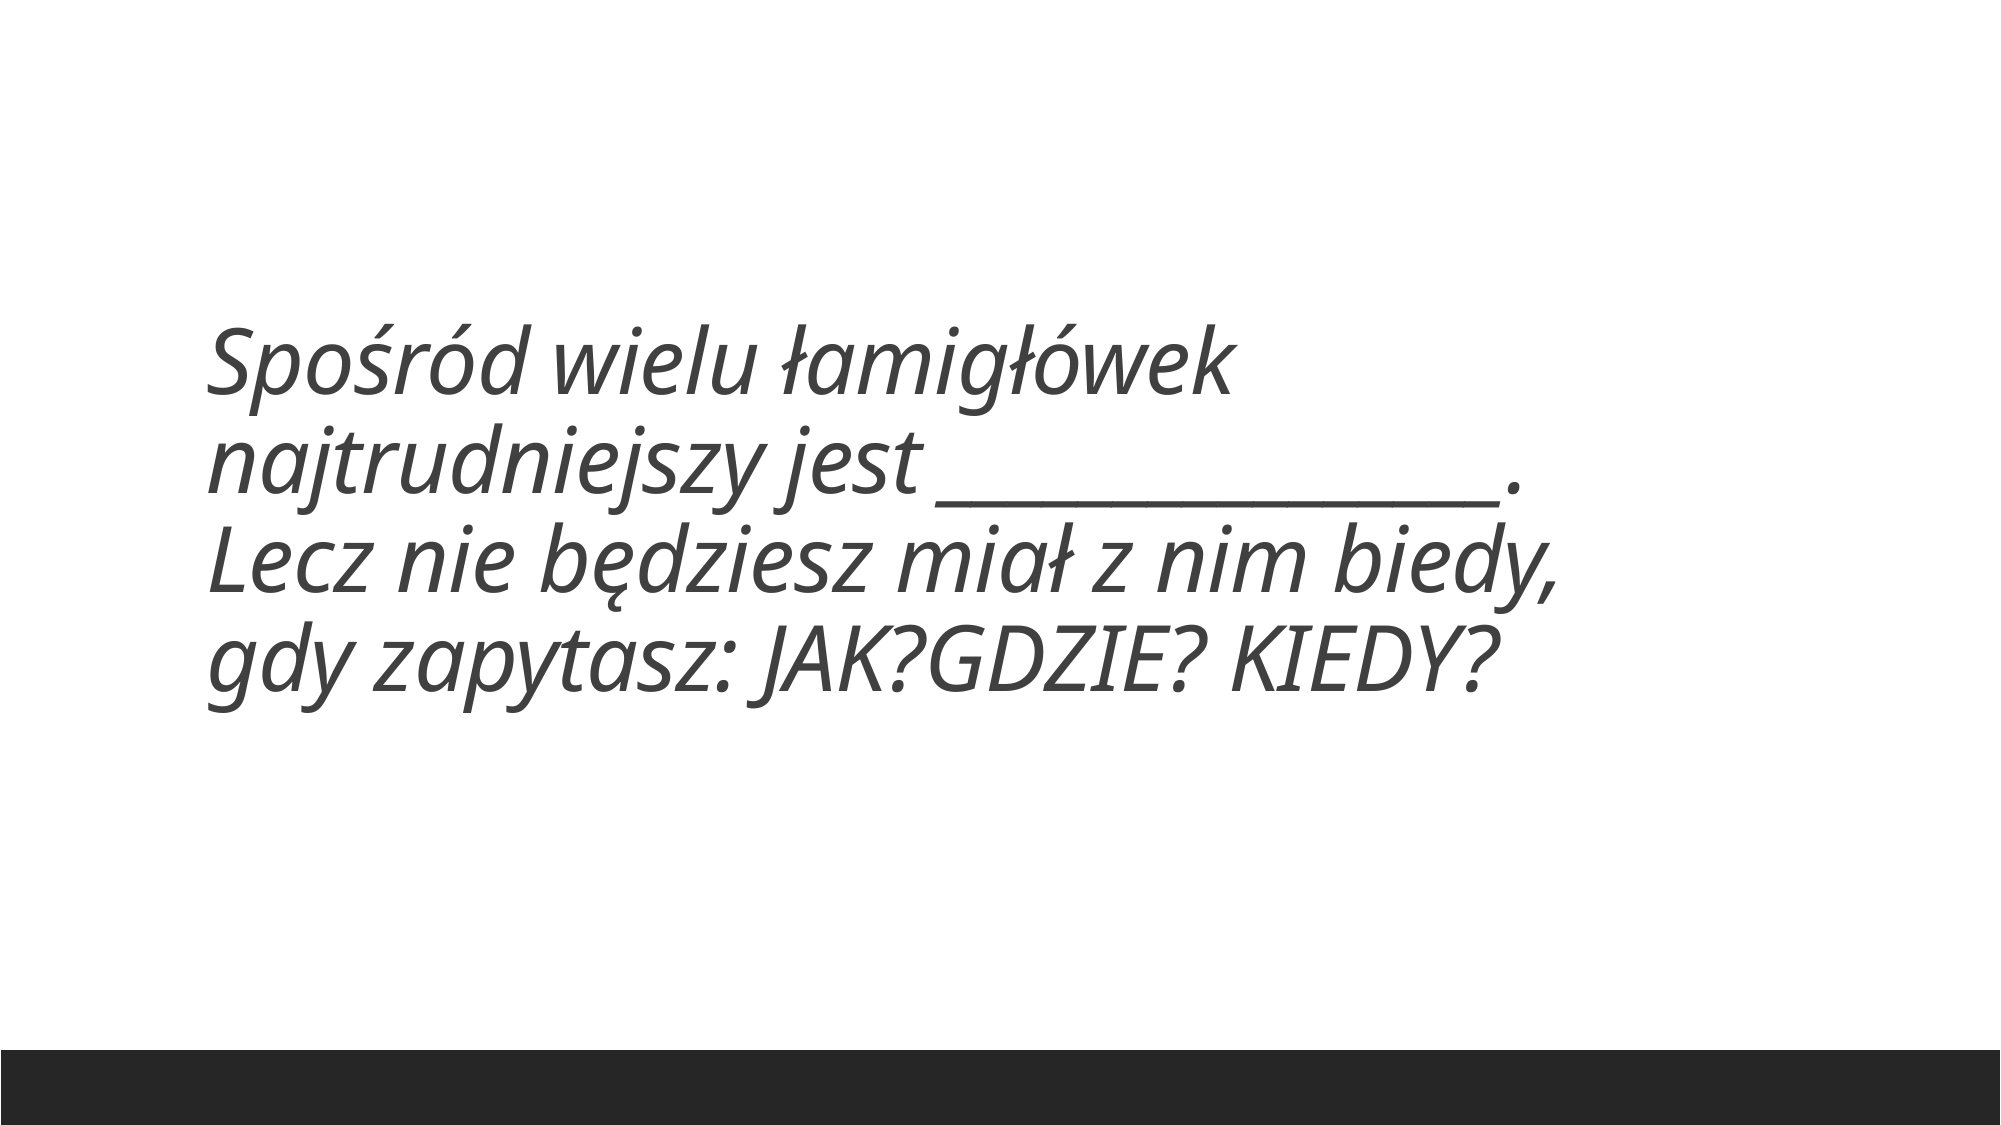

# Spośród wielu łamigłówek najtrudniejszy jest ________________. Lecz nie będziesz miał z nim biedy, gdy zapytasz: JAK?GDZIE? KIEDY?